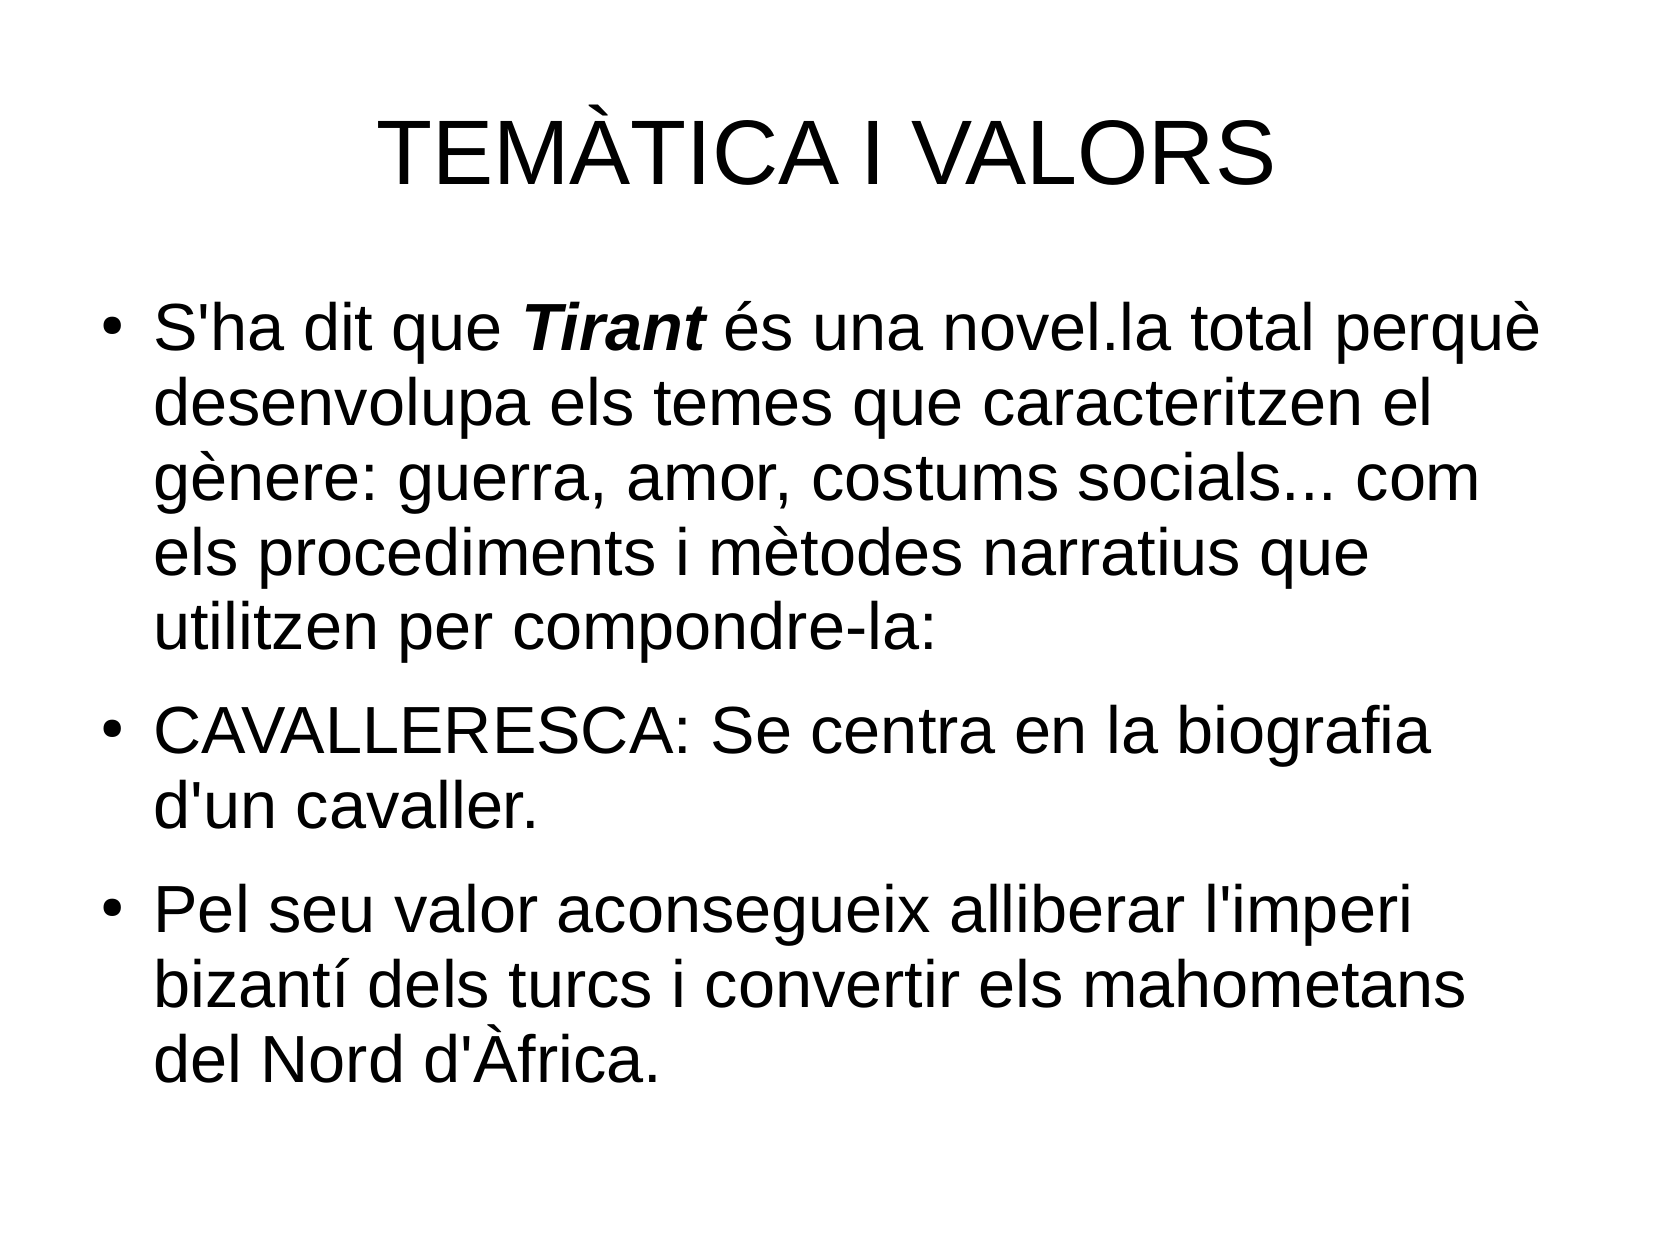

# TEMÀTICA I VALORS
S'ha dit que Tirant és una novel.la total perquè desenvolupa els temes que caracteritzen el gènere: guerra, amor, costums socials... com els procediments i mètodes narratius que utilitzen per compondre-la:
CAVALLERESCA: Se centra en la biografia d'un cavaller.
Pel seu valor aconsegueix alliberar l'imperi bizantí dels turcs i convertir els mahometans del Nord d'Àfrica.